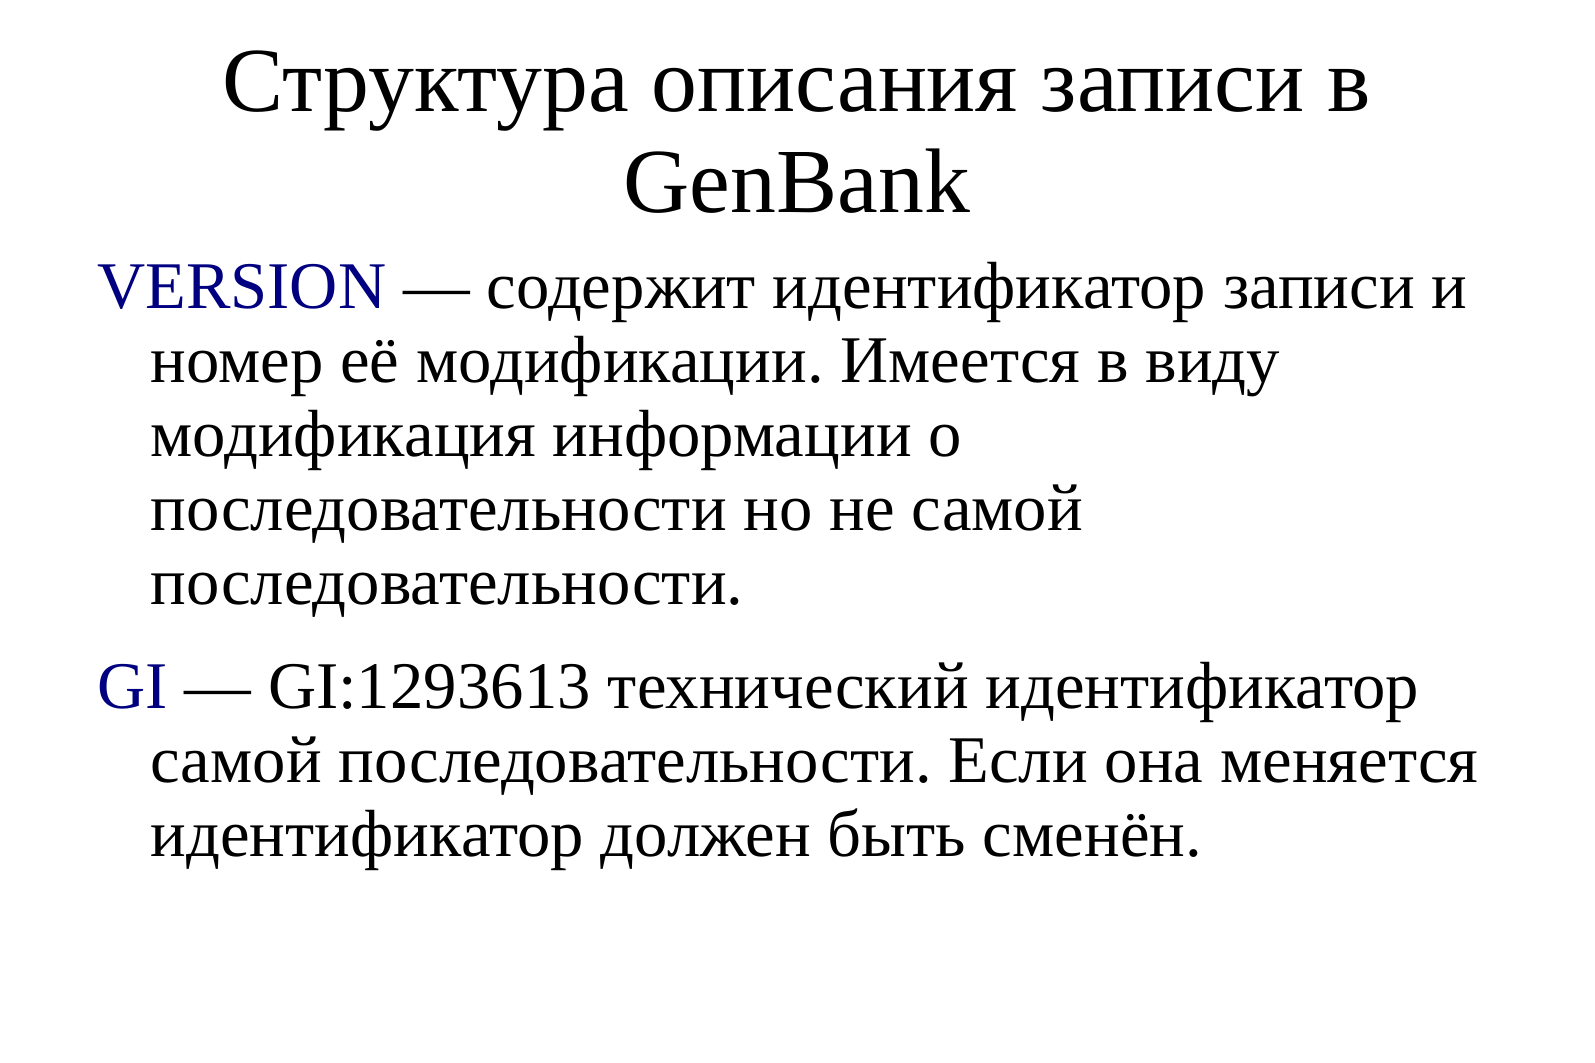

# Структура описания записи в GenBank
VERSION — содержит идентификатор записи и номер её модификации. Имеется в виду модификация информации о последовательности но не самой последовательности.
GI — GI:1293613 технический идентификатор самой последовательности. Если она меняется идентификатор должен быть сменён.